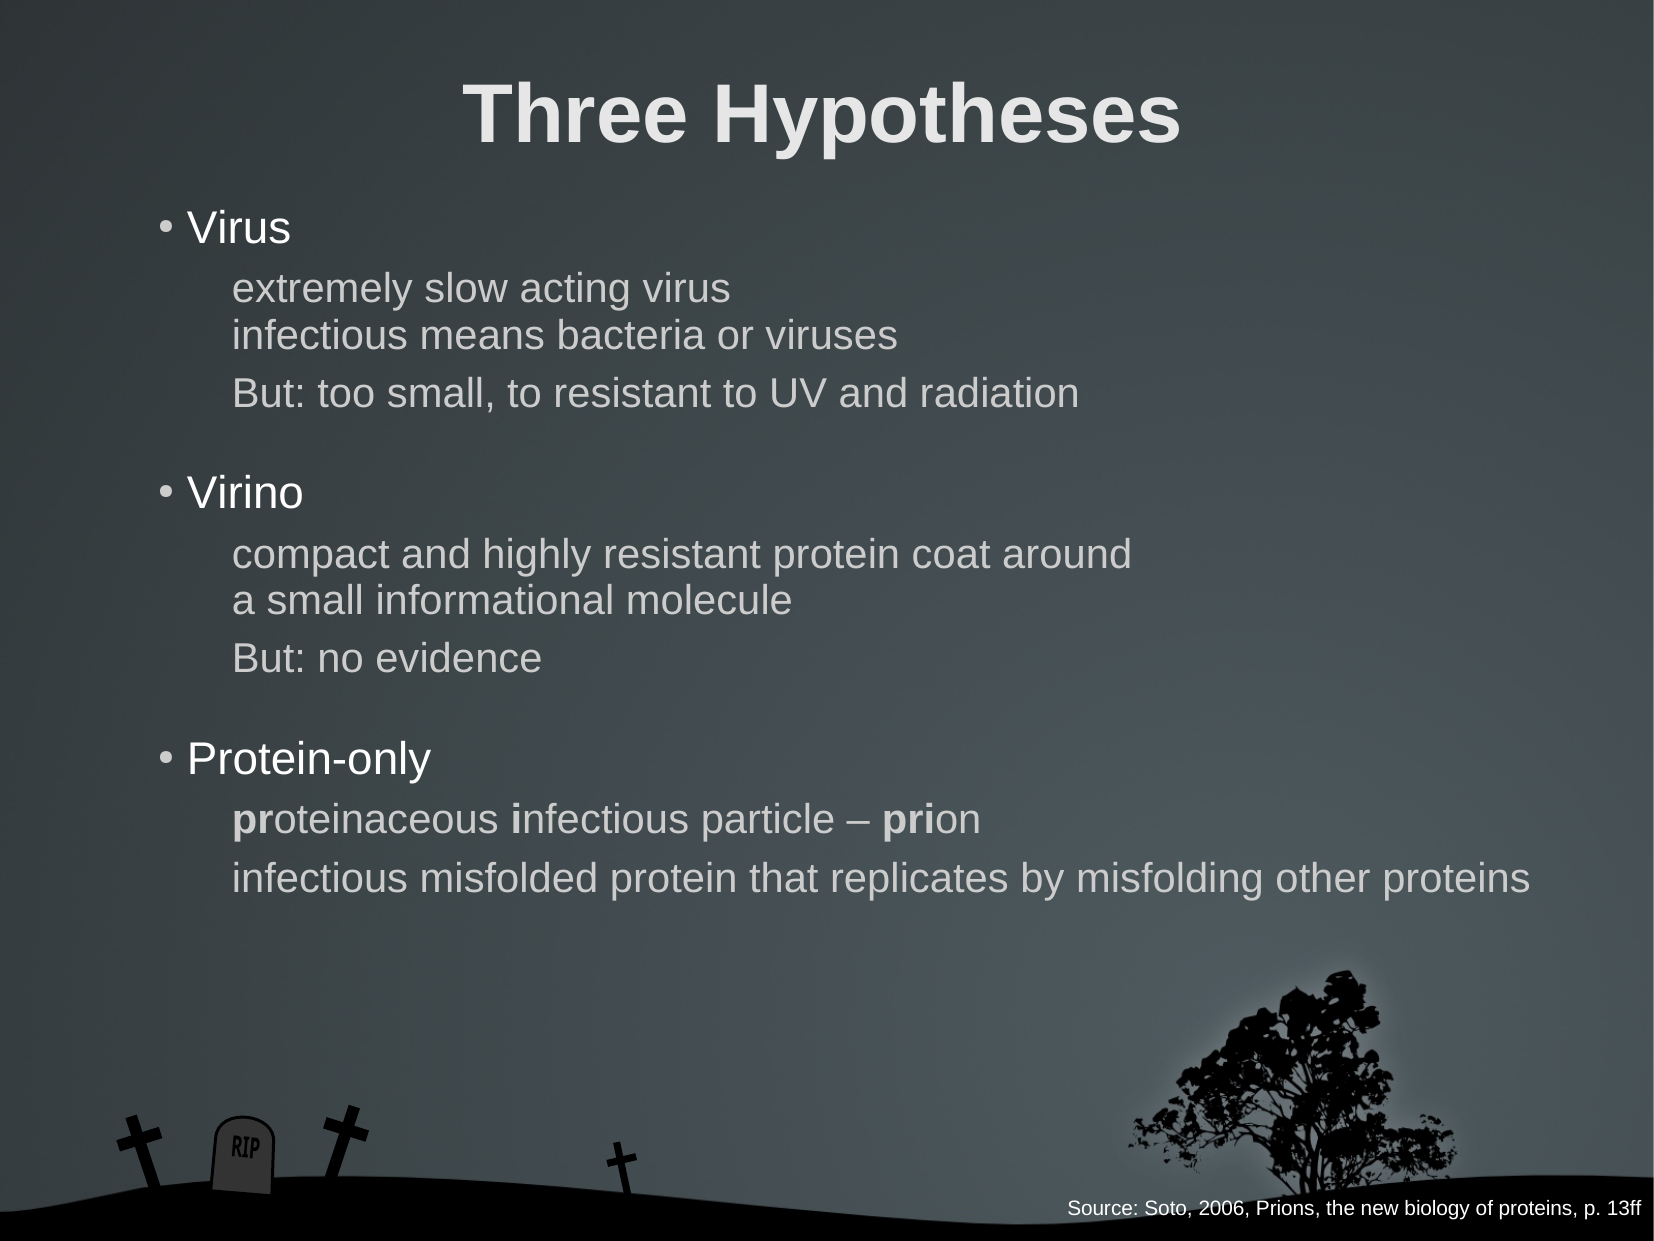

# Three Hypotheses
 Virus
	extremely slow acting virus
	infectious means bacteria or viruses
	But: too small, to resistant to UV and radiation
 Virino
	compact and highly resistant protein coat around
	a small informational molecule
	But: no evidence
 Protein-only
	proteinaceous infectious particle – prion
	infectious misfolded protein that replicates by misfolding other proteins
RIP
Source: Soto, 2006, Prions, the new biology of proteins, p. 13ff